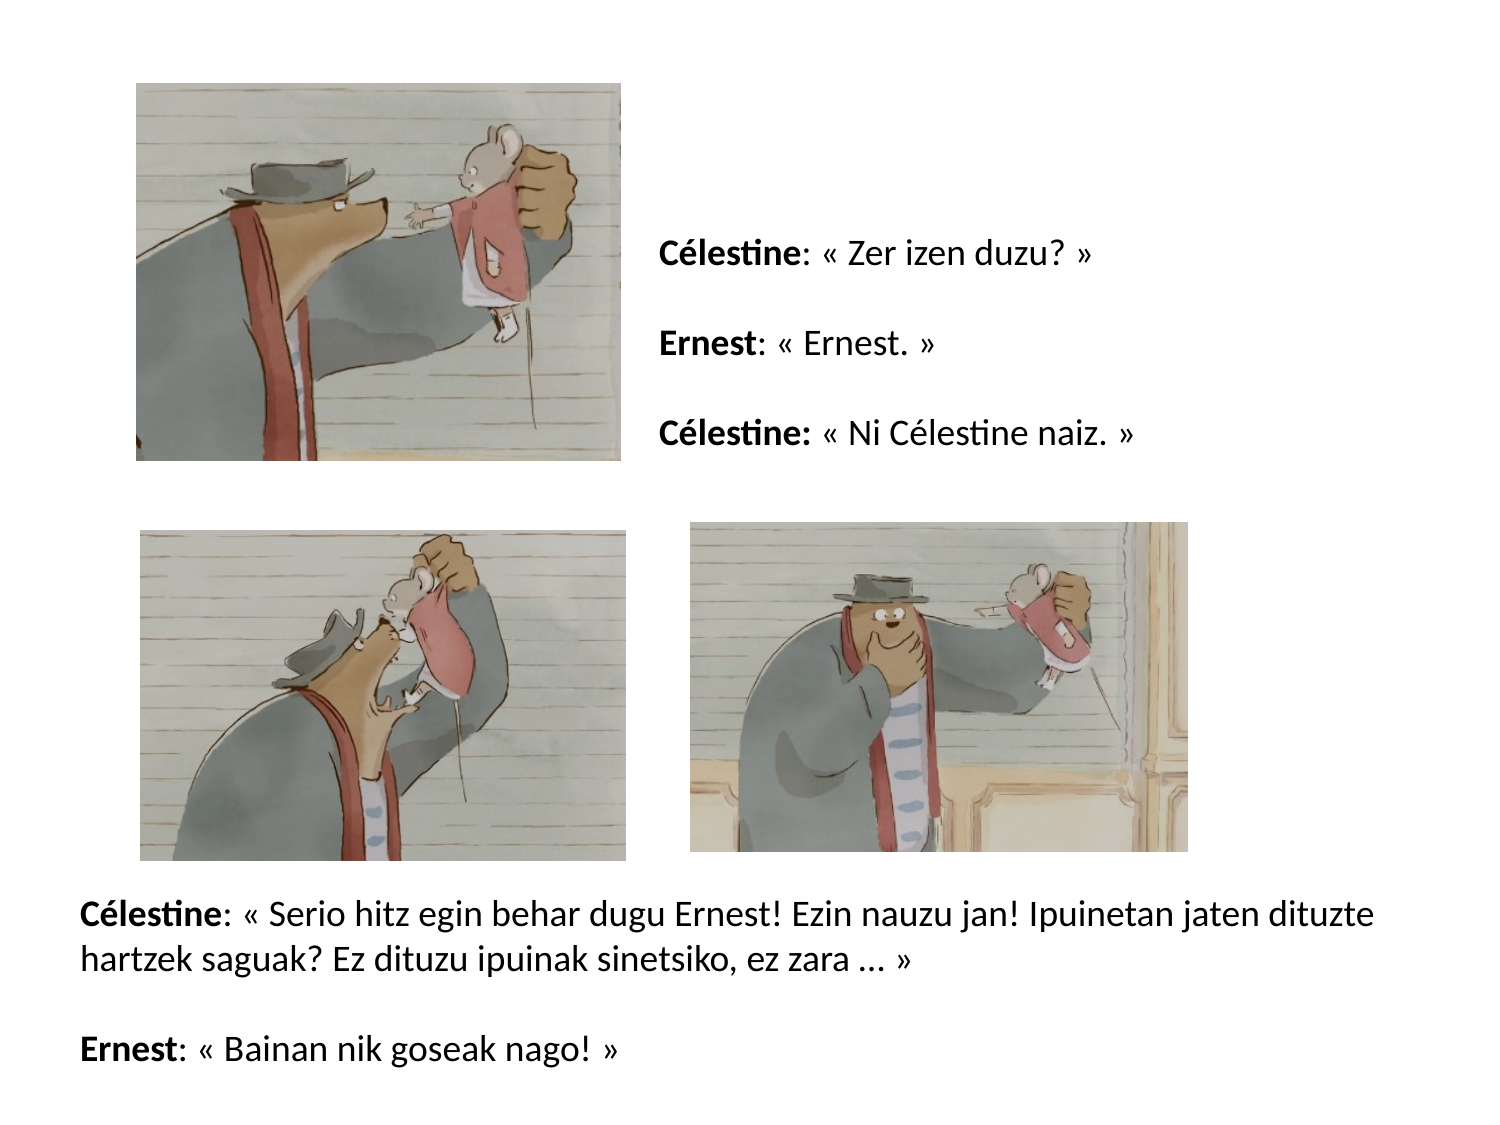

Célestine: « Zer izen duzu? »
Ernest: « Ernest. »
Célestine: « Ni Célestine naiz. »
Célestine: « Serio hitz egin behar dugu Ernest! Ezin nauzu jan! Ipuinetan jaten dituzte hartzek saguak? Ez dituzu ipuinak sinetsiko, ez zara … »
Ernest: « Bainan nik goseak nago! »